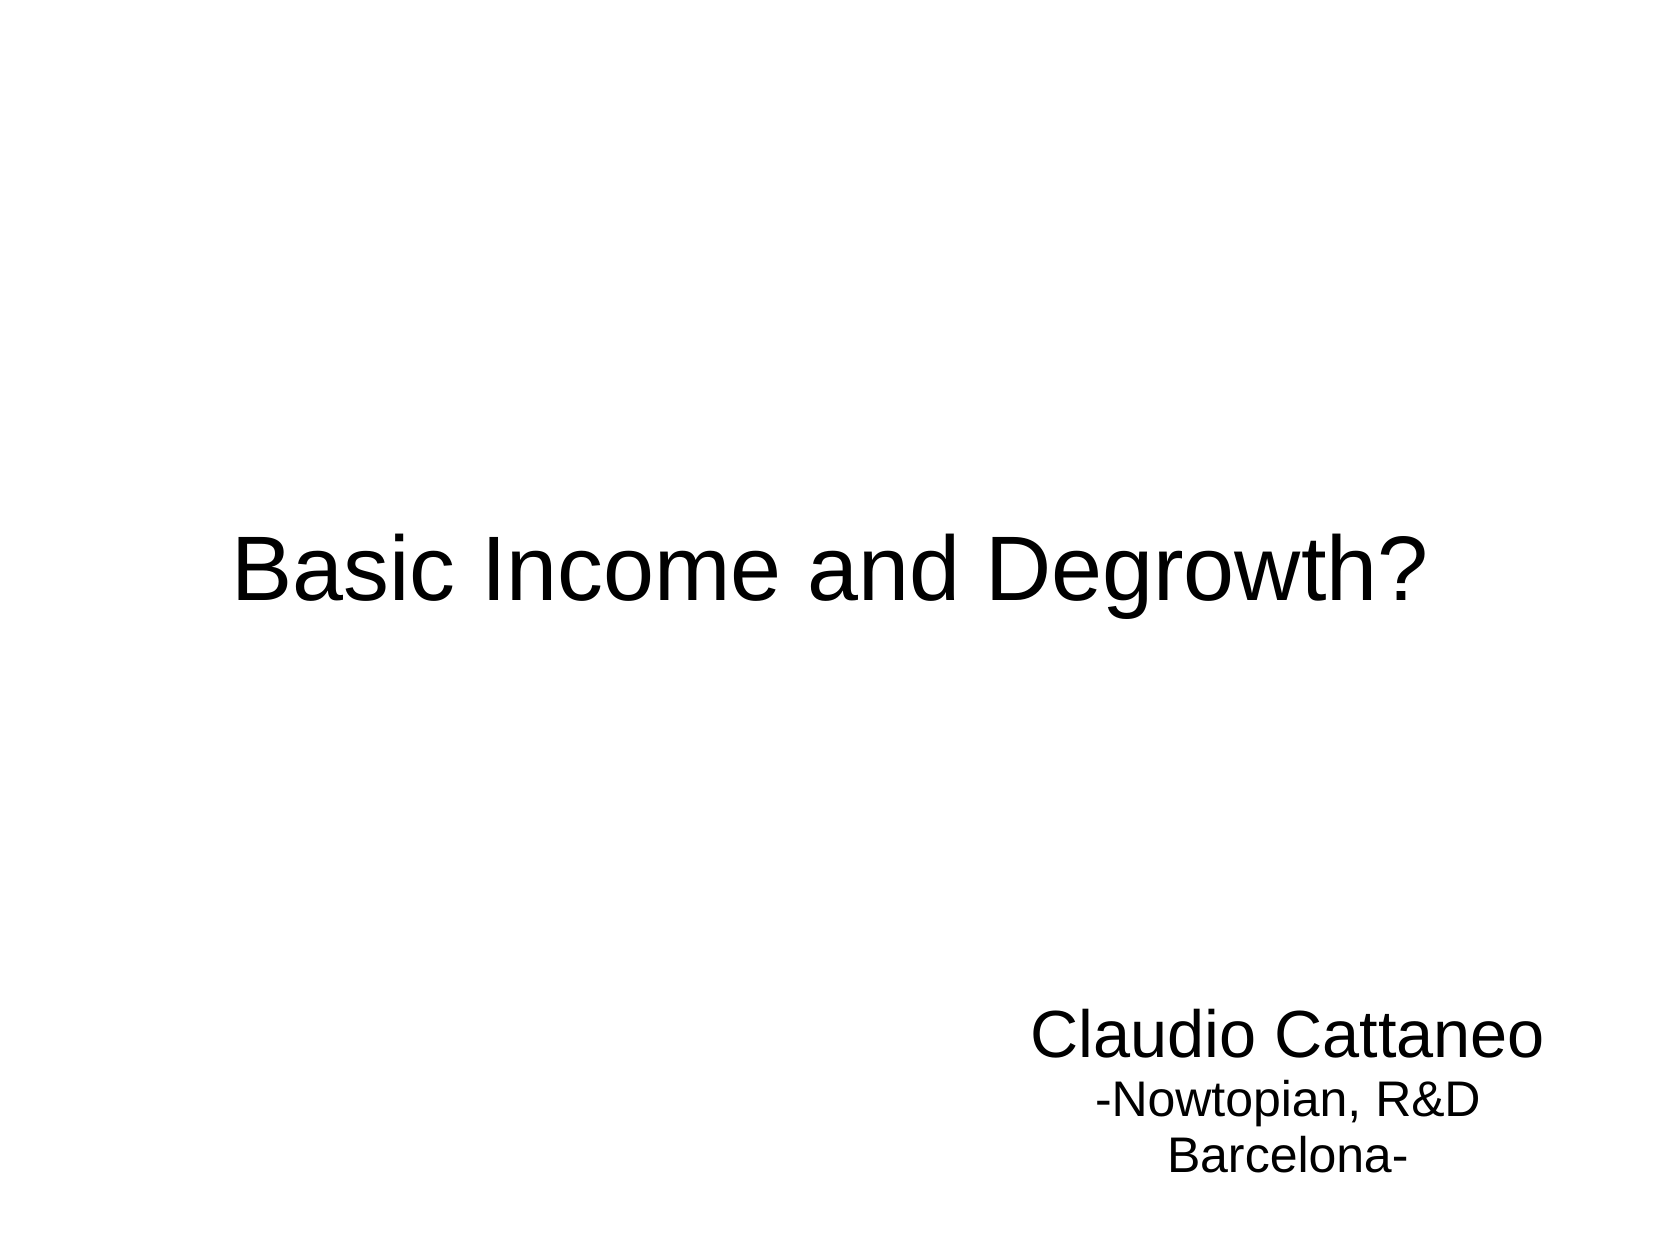

# Basic Income and Degrowth?
Claudio Cattaneo
-Nowtopian, R&D
Barcelona-